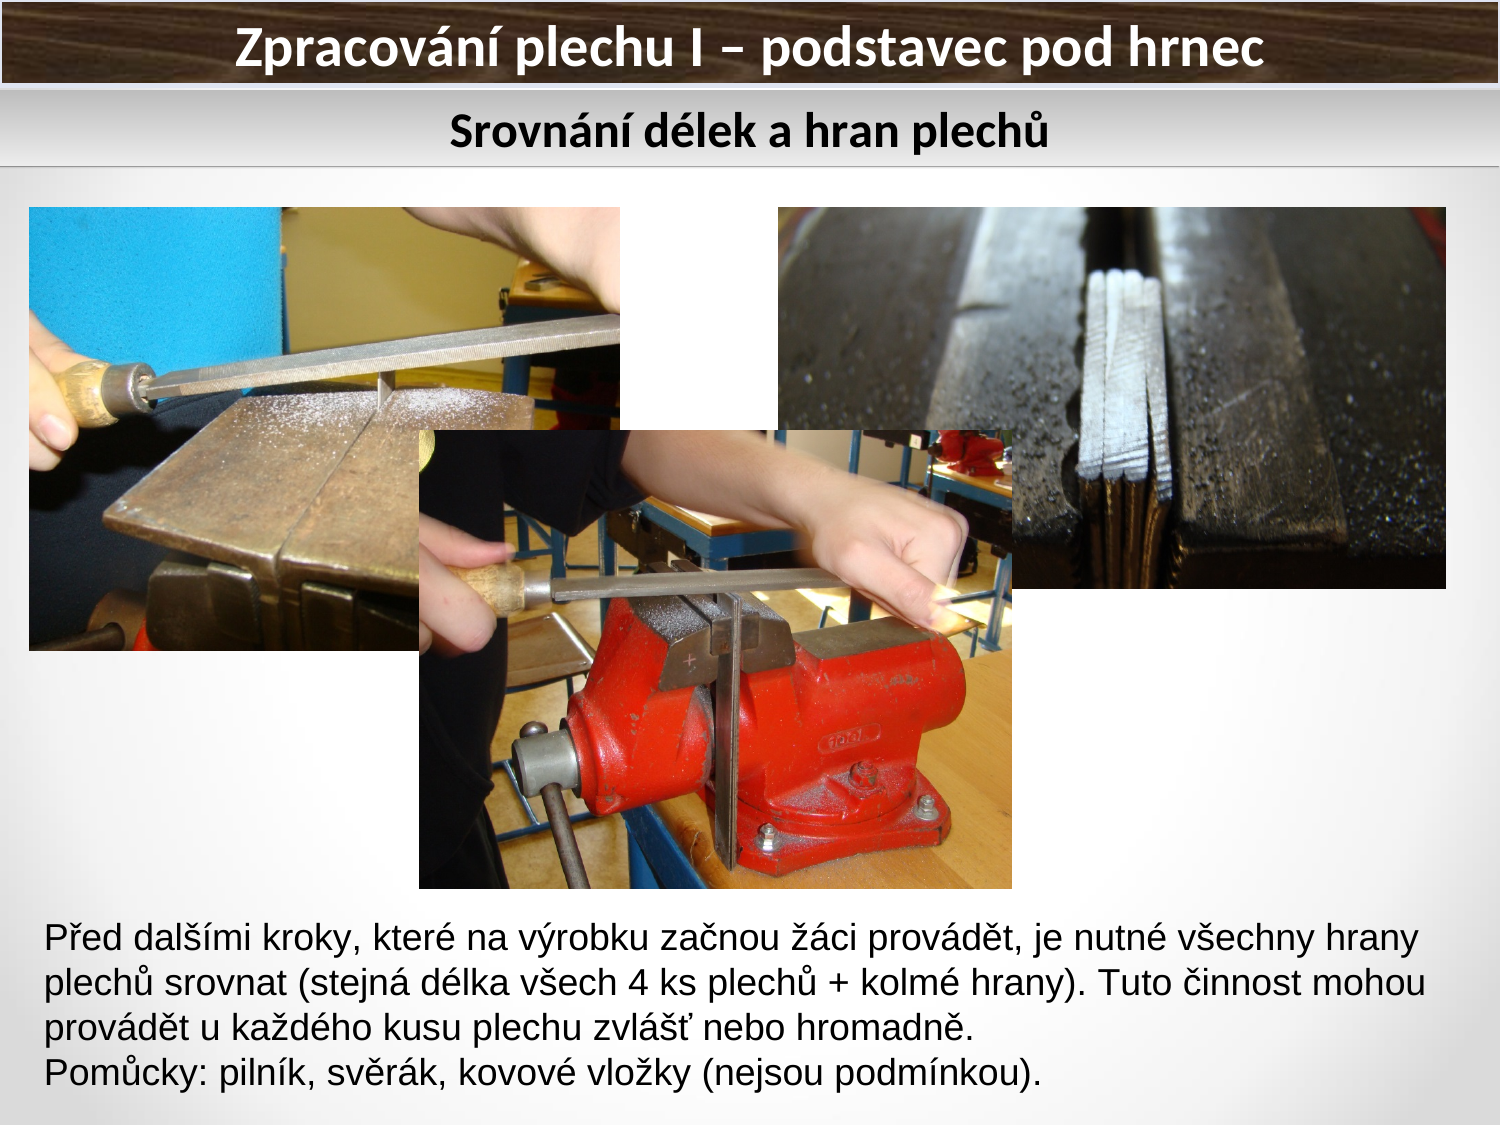

Zpracování plechu I – podstavec pod hrnec
Srovnání délek a hran plechů
Před dalšími kroky, které na výrobku začnou žáci provádět, je nutné všechny hrany plechů srovnat (stejná délka všech 4 ks plechů + kolmé hrany). Tuto činnost mohou provádět u každého kusu plechu zvlášť nebo hromadně.
Pomůcky: pilník, svěrák, kovové vložky (nejsou podmínkou).